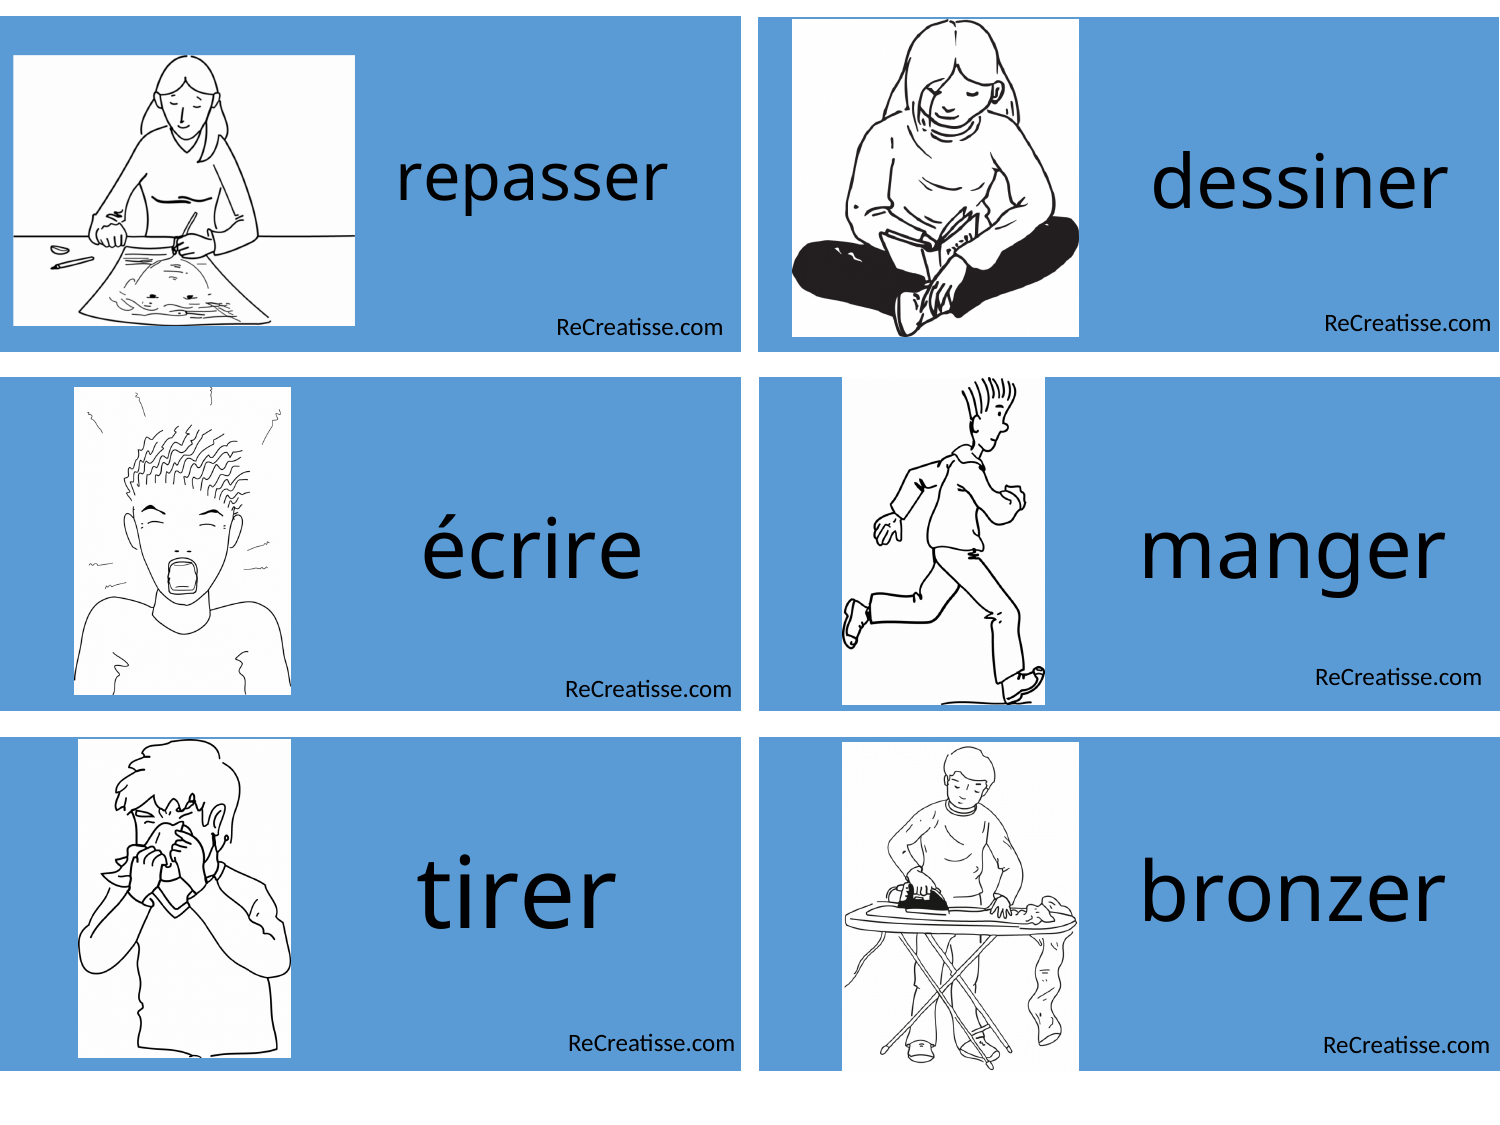

| | |
| --- | --- |
| | |
| --- | --- |
repasser
dessiner
ReCreatisse.com
ReCreatisse.com
| | |
| --- | --- |
| | |
| --- | --- |
écrire
manger
ReCreatisse.com
ReCreatisse.com
| | |
| --- | --- |
| | |
| --- | --- |
tirer
bronzer
ReCreatisse.com
ReCreatisse.com